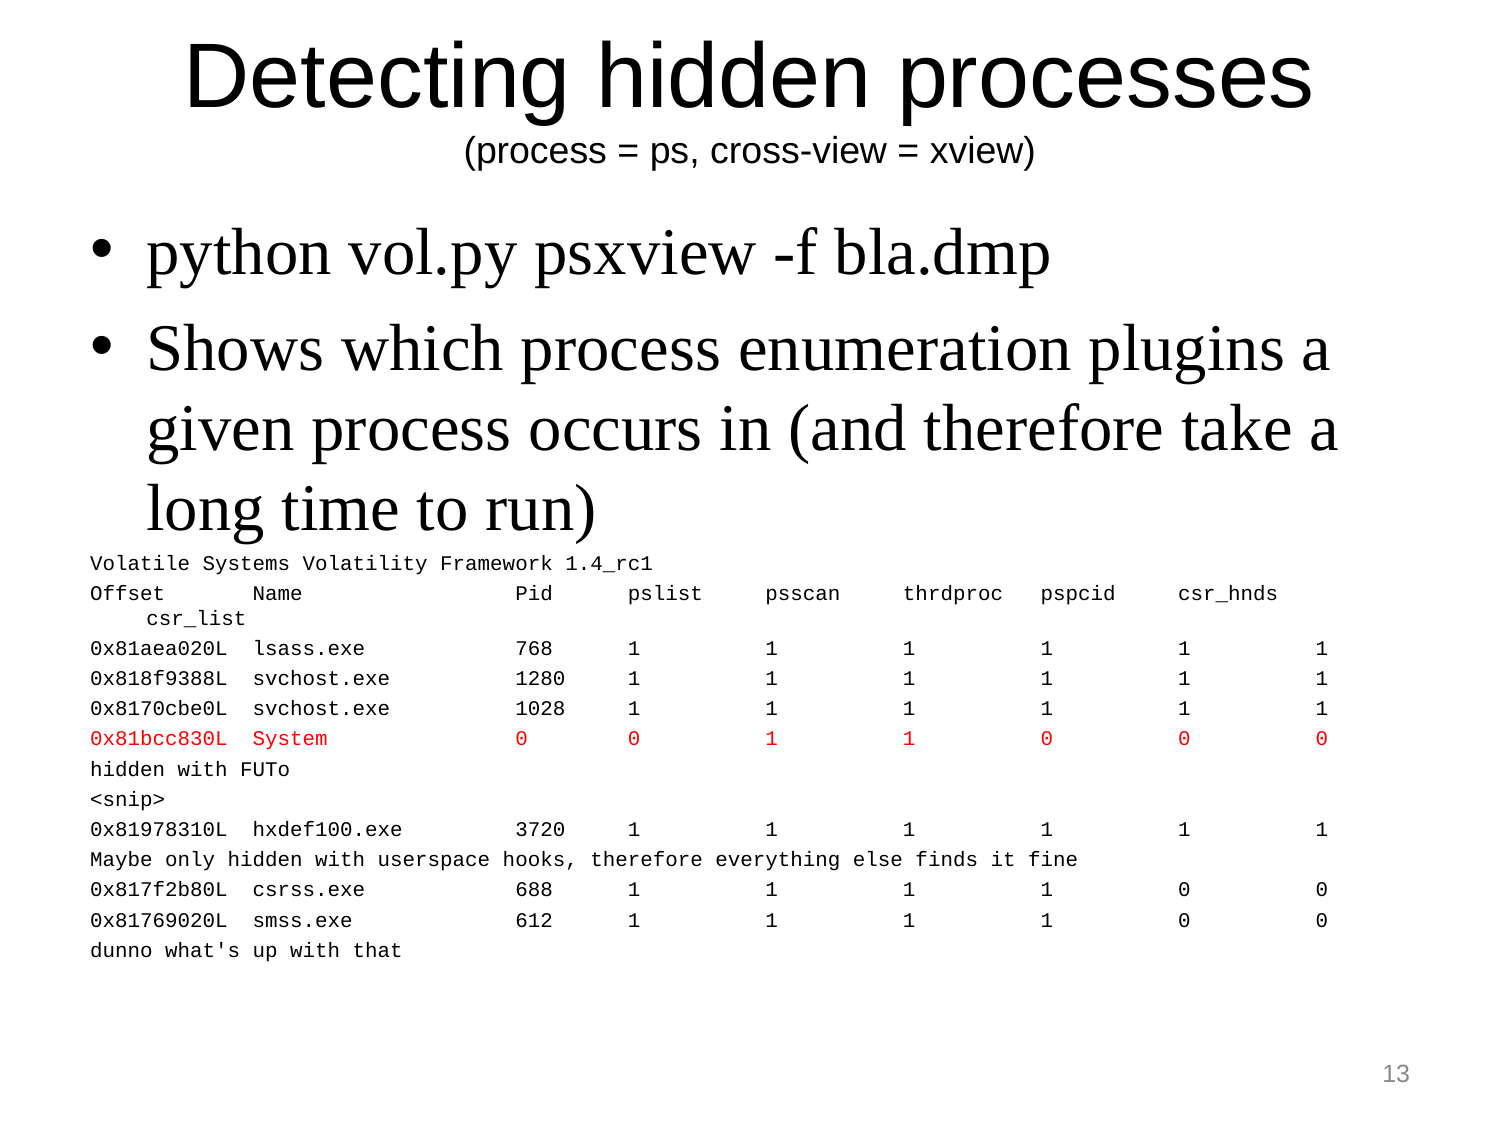

# Detecting hidden processes (process = ps, cross-view = xview)
python vol.py psxview -f bla.dmp
Shows which process enumeration plugins a given process occurs in (and therefore take a long time to run)
Volatile Systems Volatility Framework 1.4_rc1
Offset Name Pid pslist psscan thrdproc pspcid csr_hnds csr_list
0x81aea020L lsass.exe 768 1 1 1 1 1 1
0x818f9388L svchost.exe 1280 1 1 1 1 1 1
0x8170cbe0L svchost.exe 1028 1 1 1 1 1 1
0x81bcc830L System 0 0 1 1 0 0 0
hidden with FUTo
<snip>
0x81978310L hxdef100.exe 3720 1 1 1 1 1 1
Maybe only hidden with userspace hooks, therefore everything else finds it fine
0x817f2b80L csrss.exe 688 1 1 1 1 0 0
0x81769020L smss.exe 612 1 1 1 1 0 0
dunno what's up with that